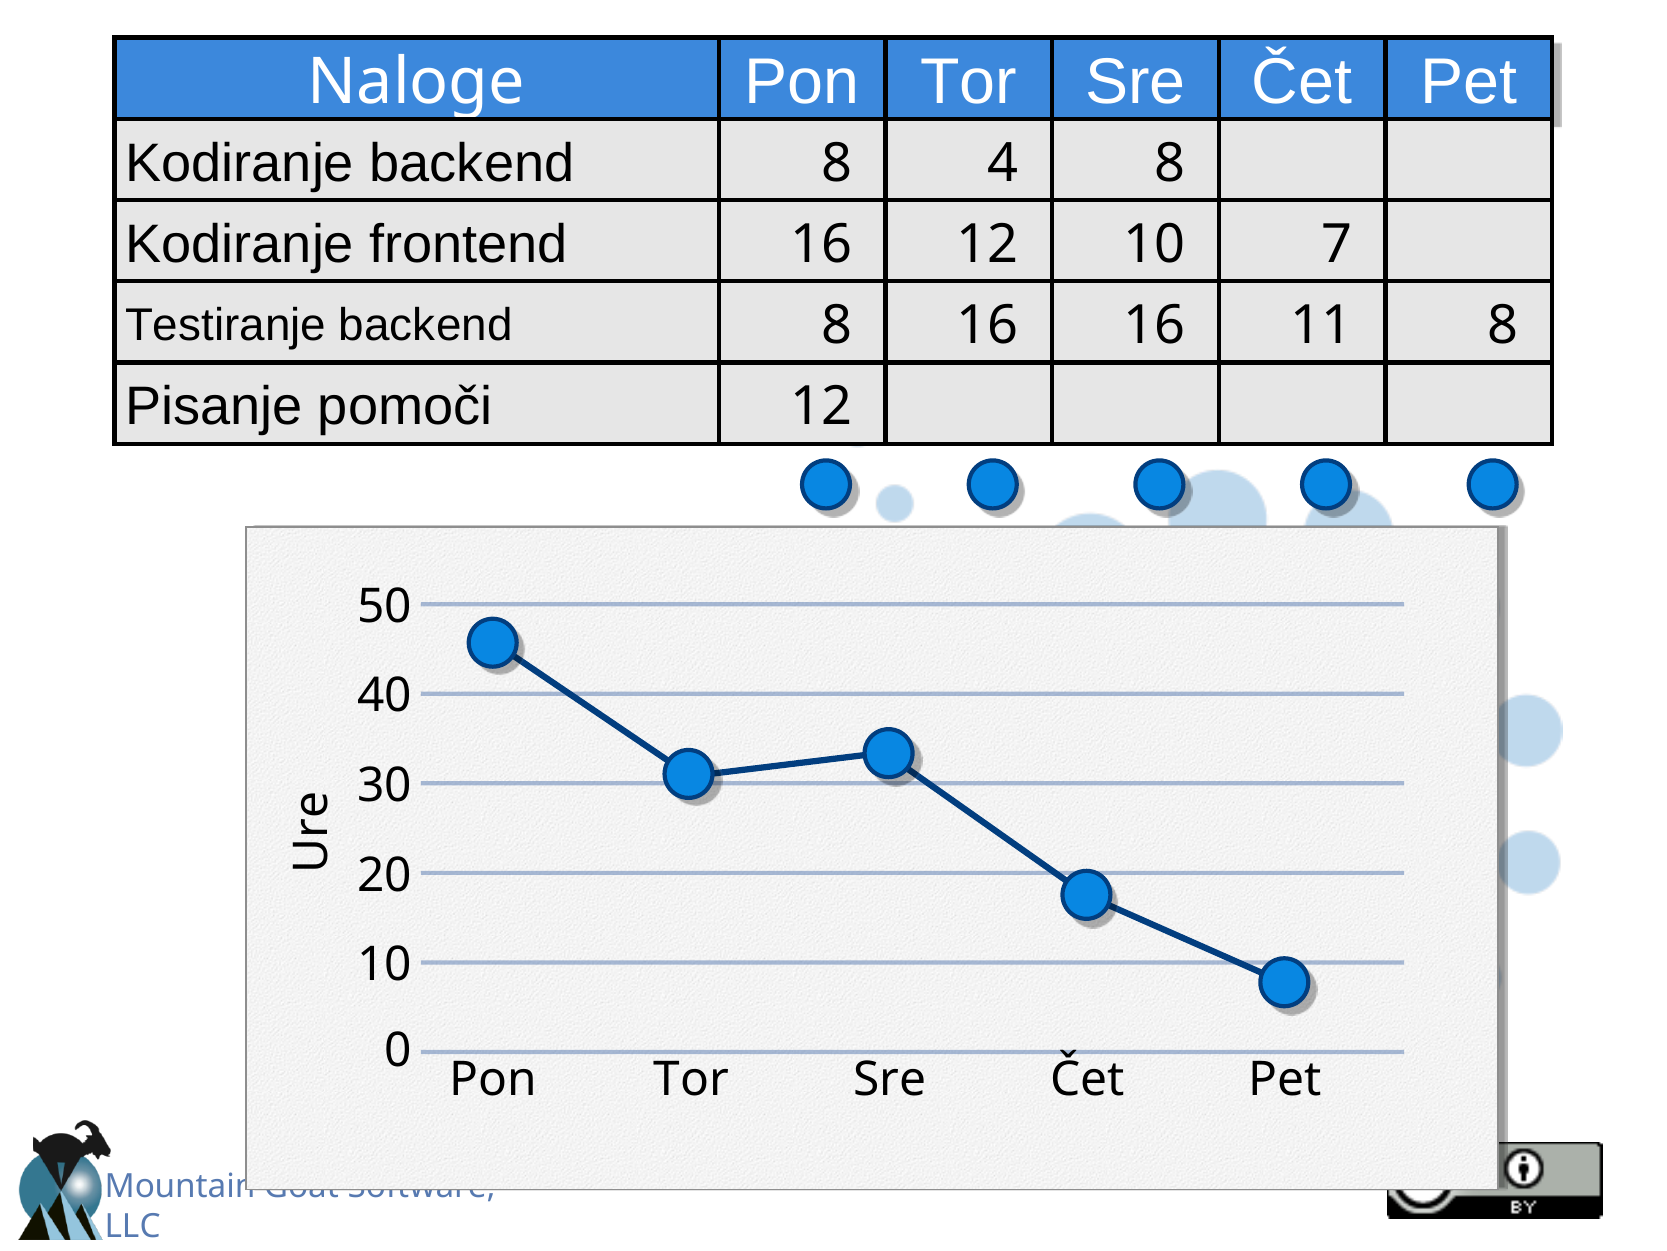

Naloge
Pon
Tor
Sre
Čet
Pet
Kodiranje backend
8
4
12
16
8
10
16
7
11
8
Kodiranje frontend
16
Testiranje backend
8
Pisanje pomoči
12
50
40
30
Ure
20
10
0
Pon
Tor
Sre
Čet
Pet